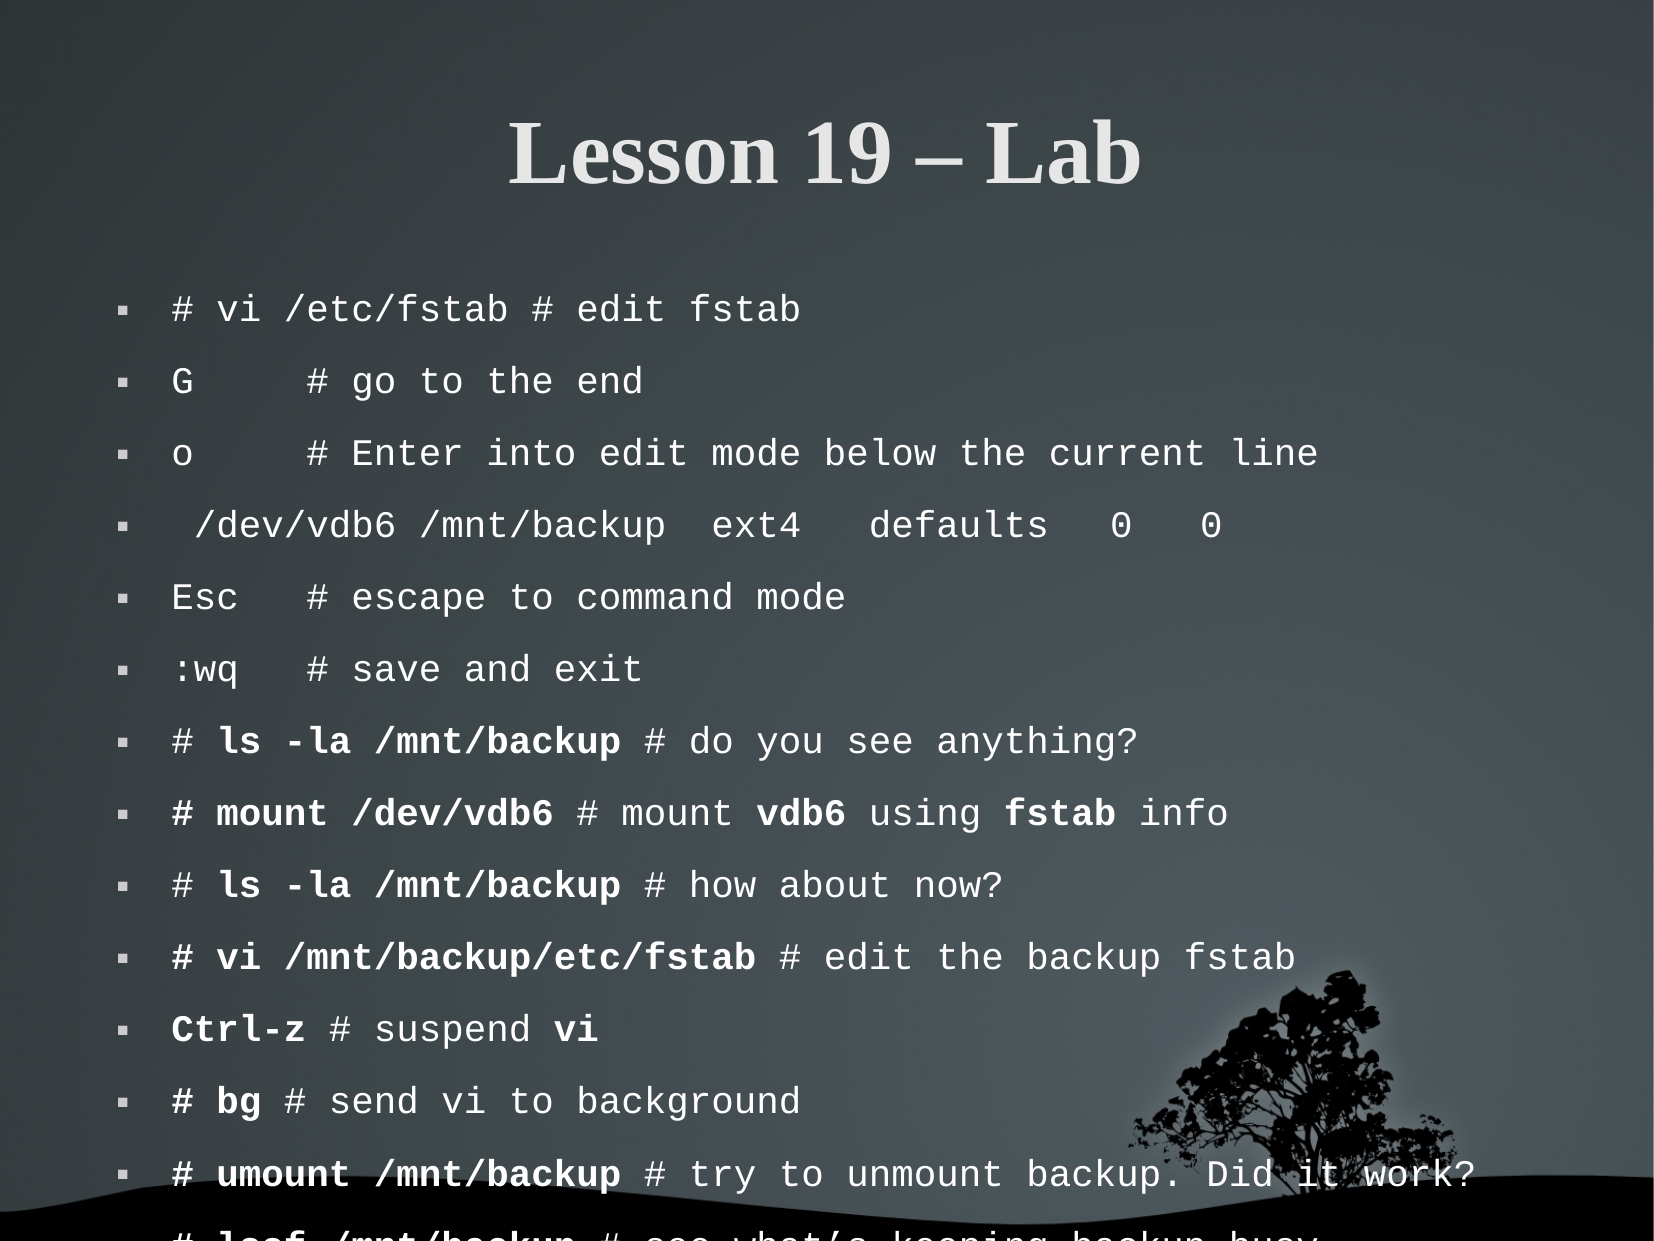

Lesson 19 – Lab
# # vi /etc/fstab # edit fstab
G # go to the end
o # Enter into edit mode below the current line
 /dev/vdb6 /mnt/backup ext4 defaults 	0 0
Esc # escape to command mode
:wq # save and exit
# ls -la /mnt/backup # do you see anything?
# mount /dev/vdb6 # mount vdb6 using fstab info
# ls -la /mnt/backup # how about now?
# vi /mnt/backup/etc/fstab # edit the backup fstab
Ctrl-z # suspend vi
# bg # send vi to background
# umount /mnt/backup # try to unmount backup. Did it work?
# lsof /mnt/backup # see what’s keeping backup busy
# fg # bring vi to foreground